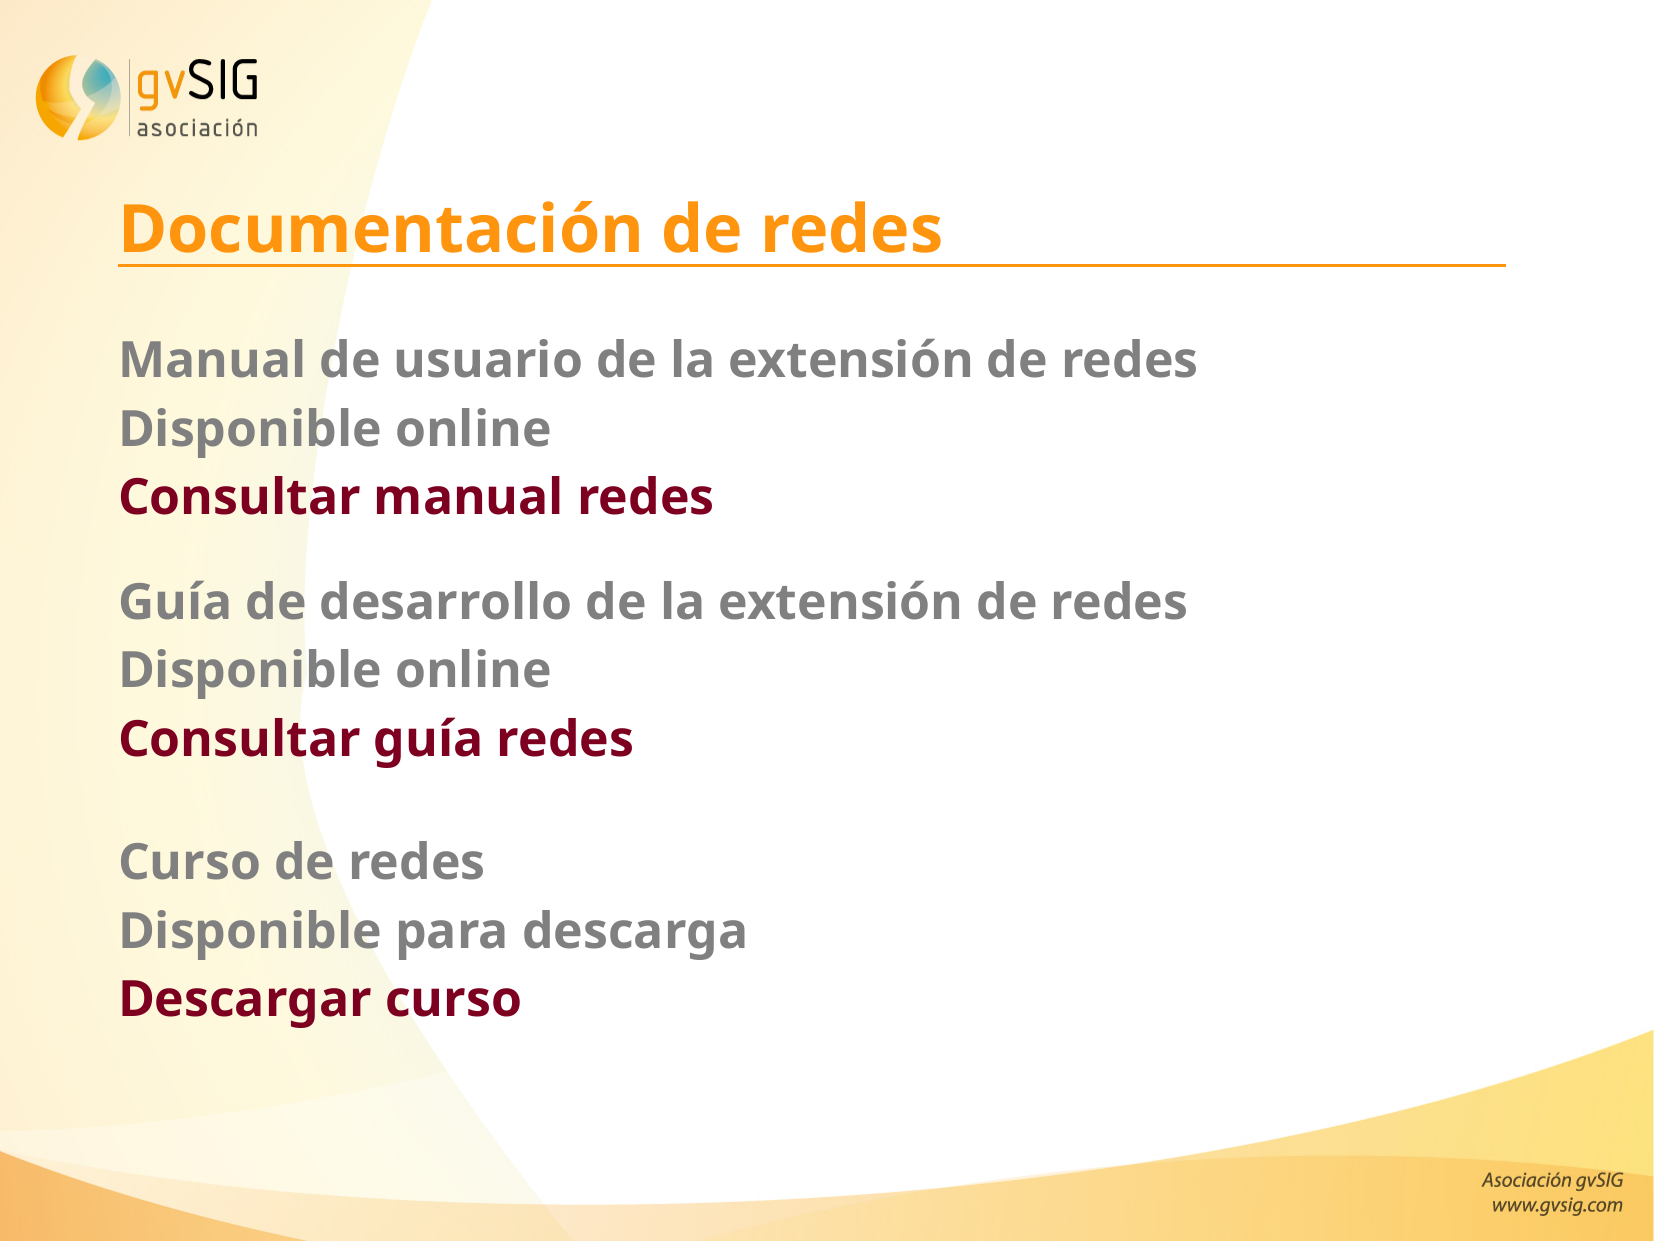

# Documentación de redes
Manual de usuario de la extensión de redes
Disponible online
Consultar manual redes
Guía de desarrollo de la extensión de redes
Disponible online
Consultar guía redes
Curso de redes
Disponible para descarga
Descargar curso